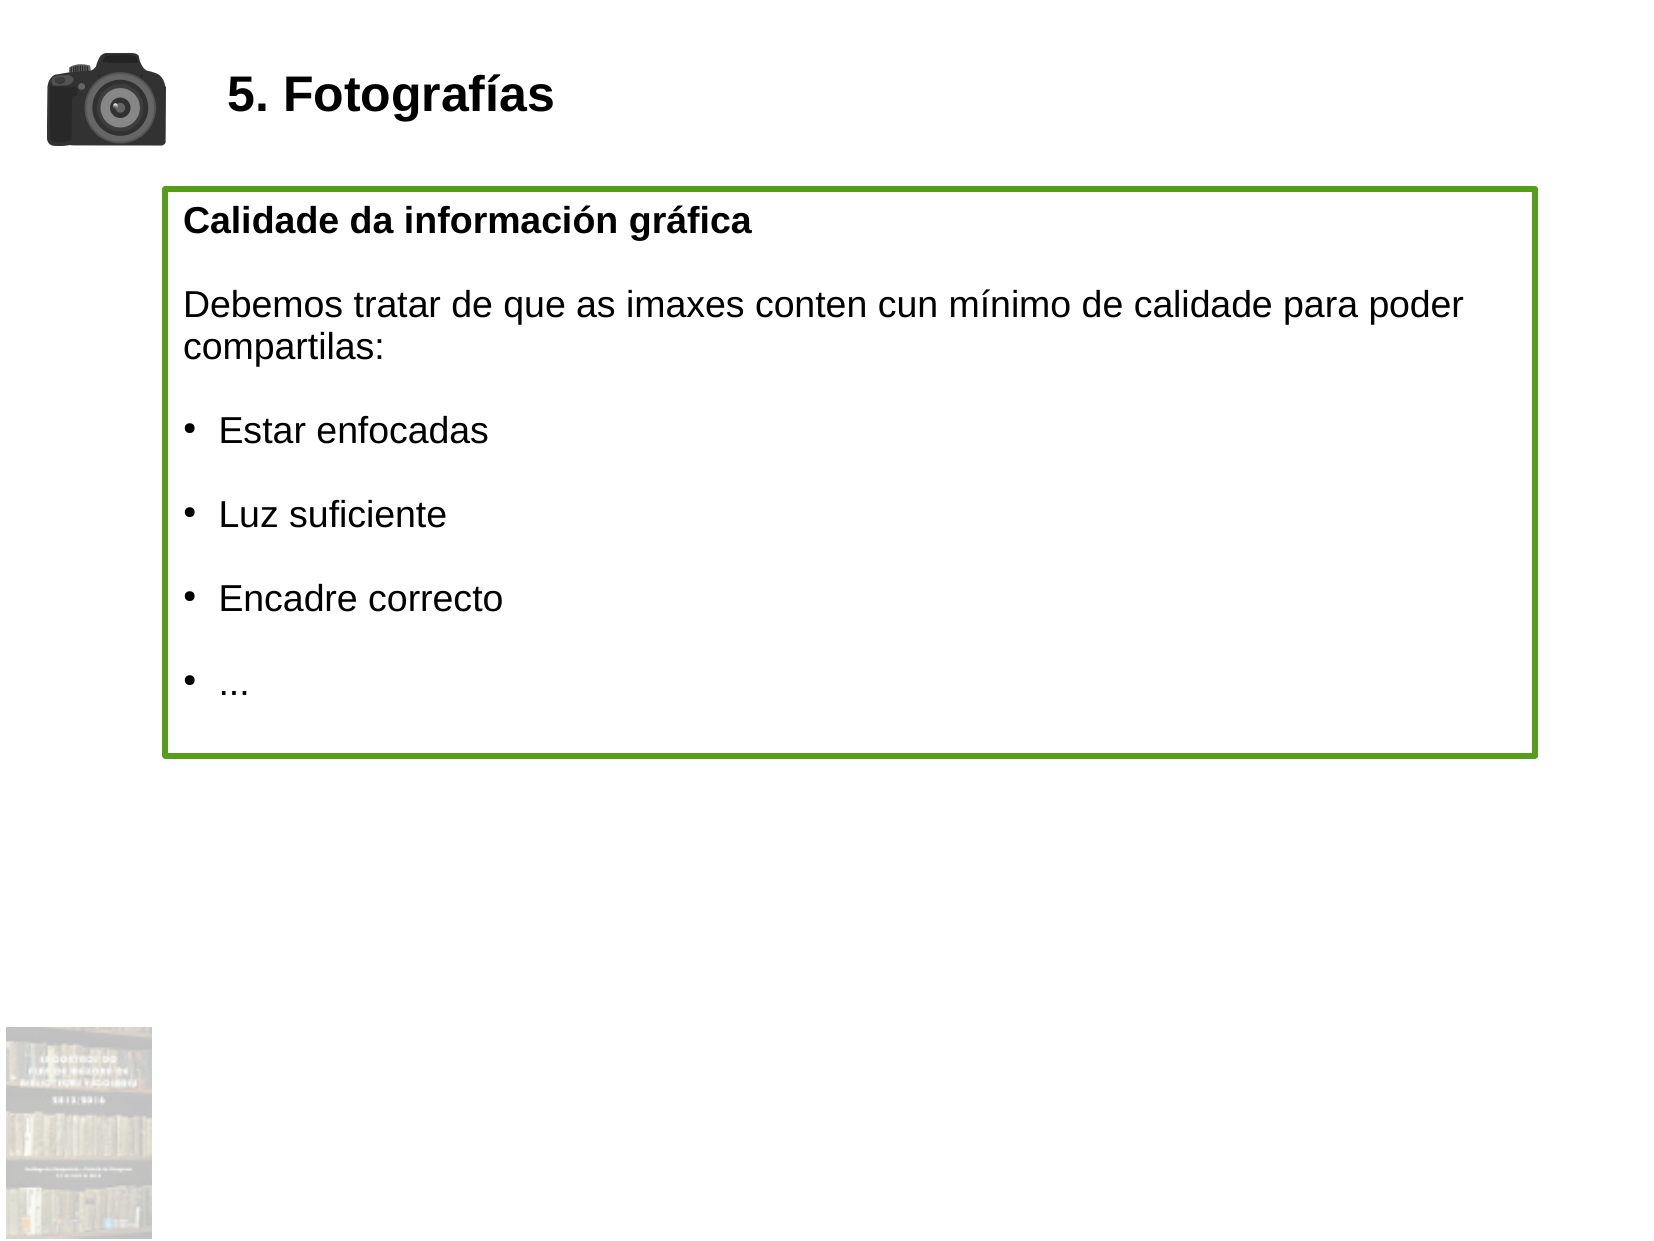

5. Fotografías
Calidade da información gráfica
Debemos tratar de que as imaxes conten cun mínimo de calidade para poder compartilas:
Estar enfocadas
Luz suficiente
Encadre correcto
...